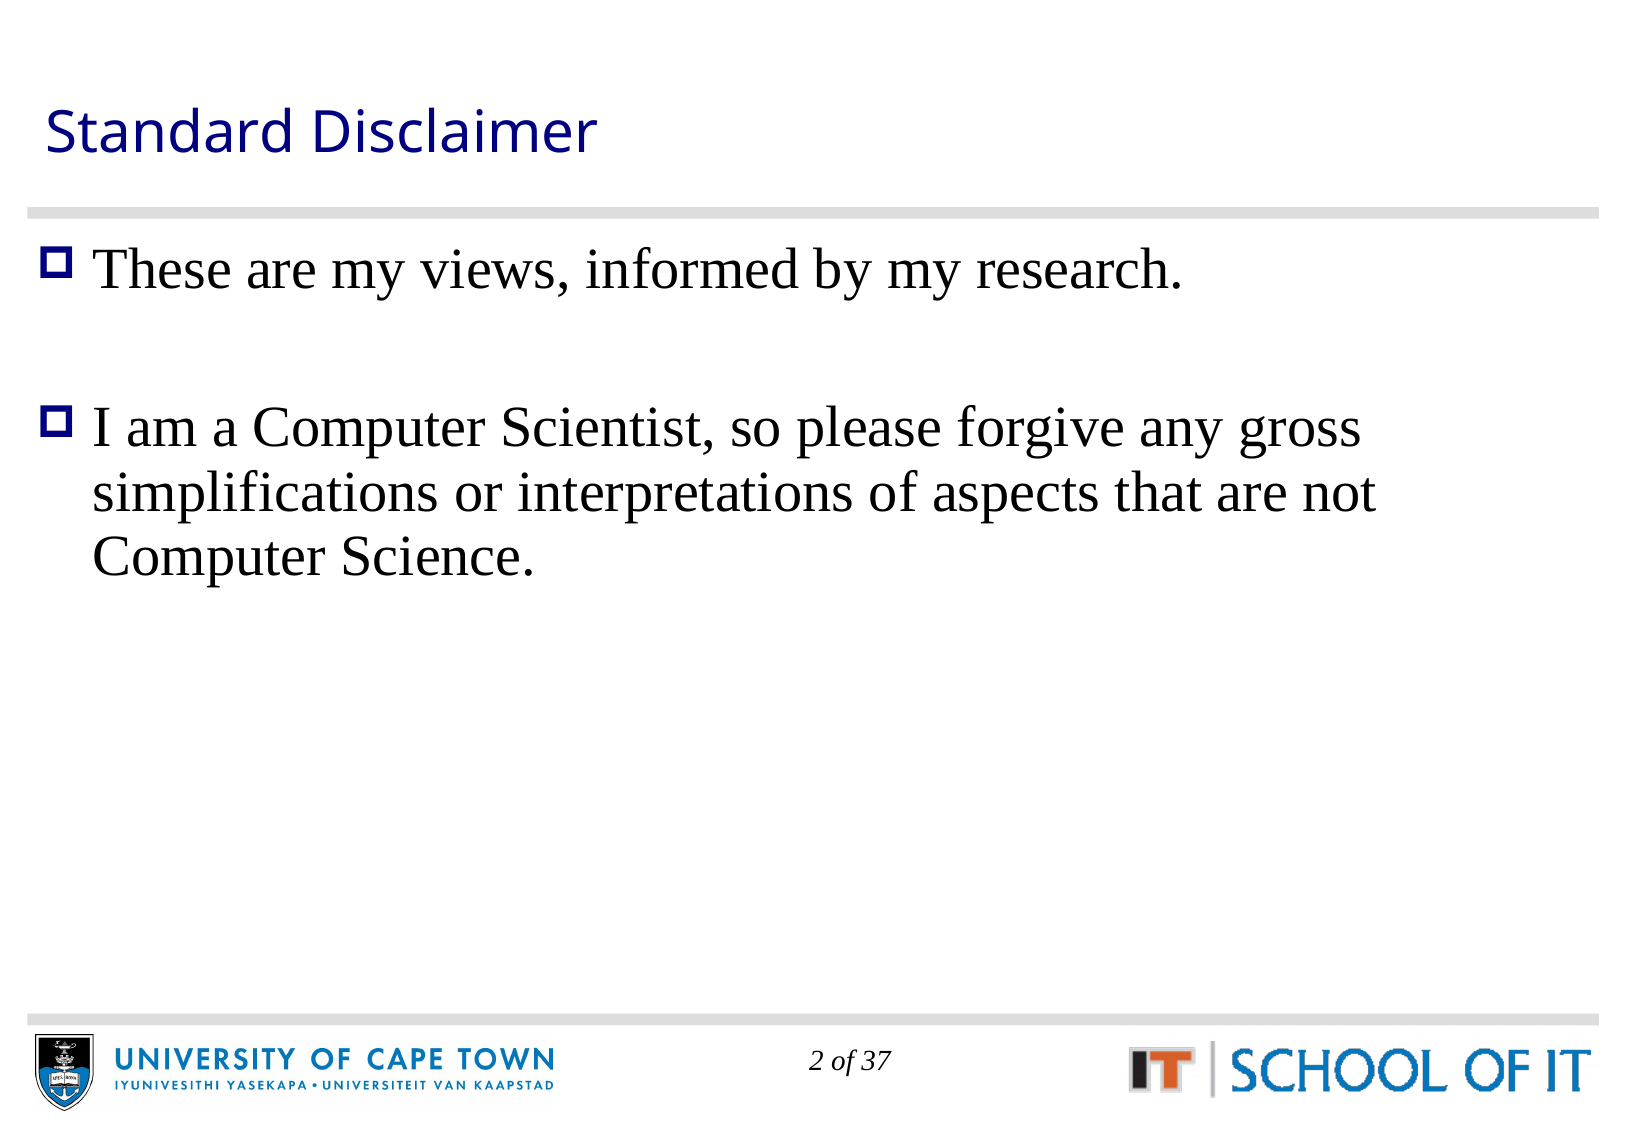

# Standard Disclaimer
These are my views, informed by my research.
I am a Computer Scientist, so please forgive any gross simplifications or interpretations of aspects that are not Computer Science.
2